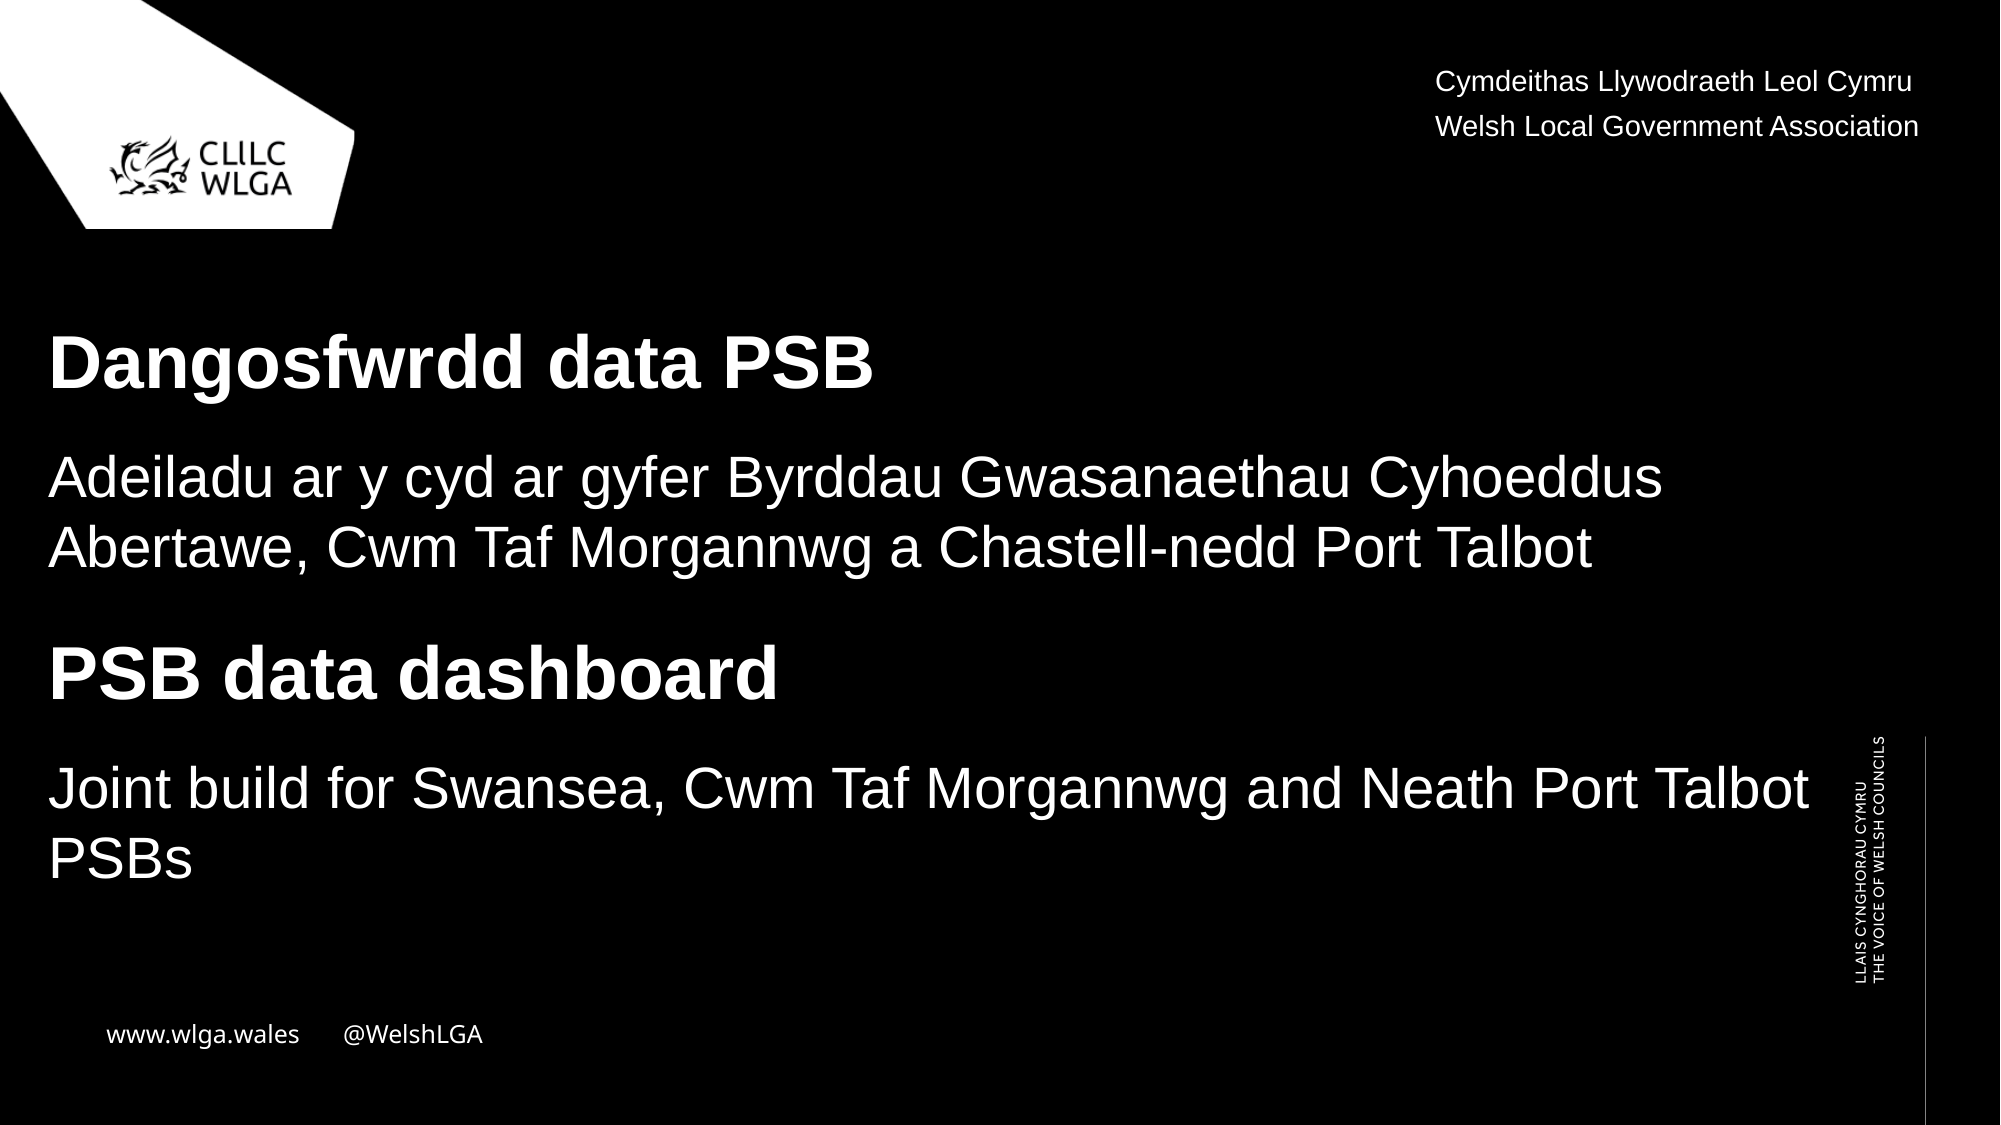

Dangosfwrdd data PSB
Adeiladu ar y cyd ar gyfer Byrddau Gwasanaethau Cyhoeddus Abertawe, Cwm Taf Morgannwg a Chastell-nedd Port Talbot
PSB data dashboard
Joint build for Swansea, Cwm Taf Morgannwg and Neath Port Talbot PSBs